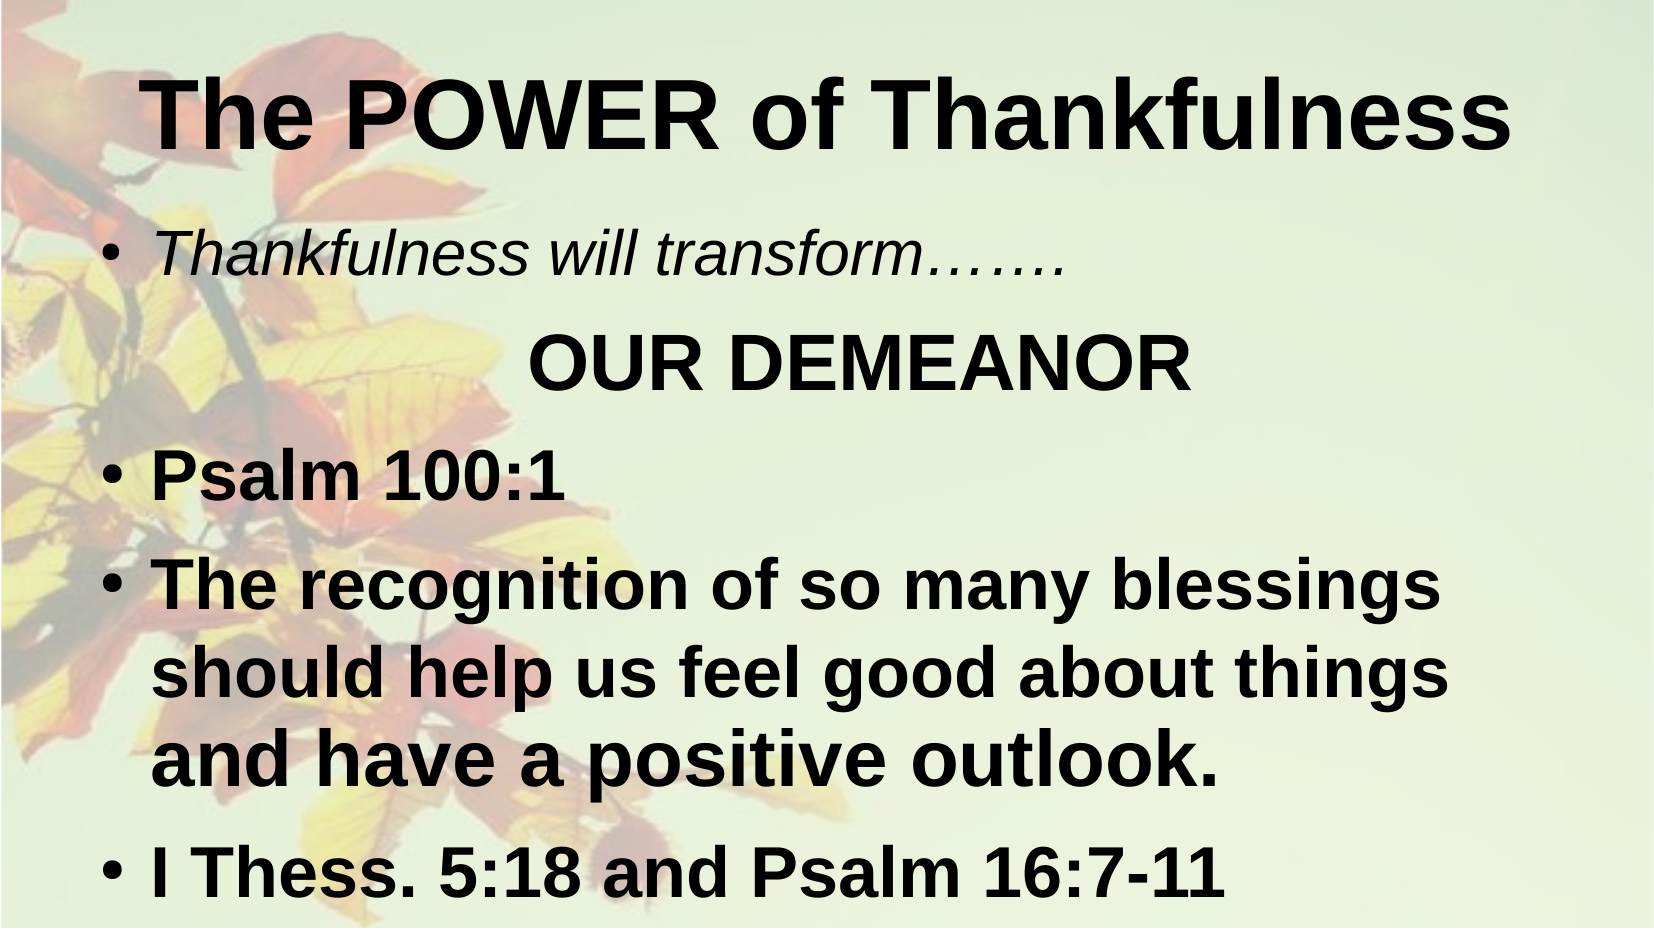

# The POWER of Thankfulness
Thankfulness will transform…….
OUR DEMEANOR
Psalm 100:1
The recognition of so many blessings should help us feel good about things and have a positive outlook.
I Thess. 5:18 and Psalm 16:7-11